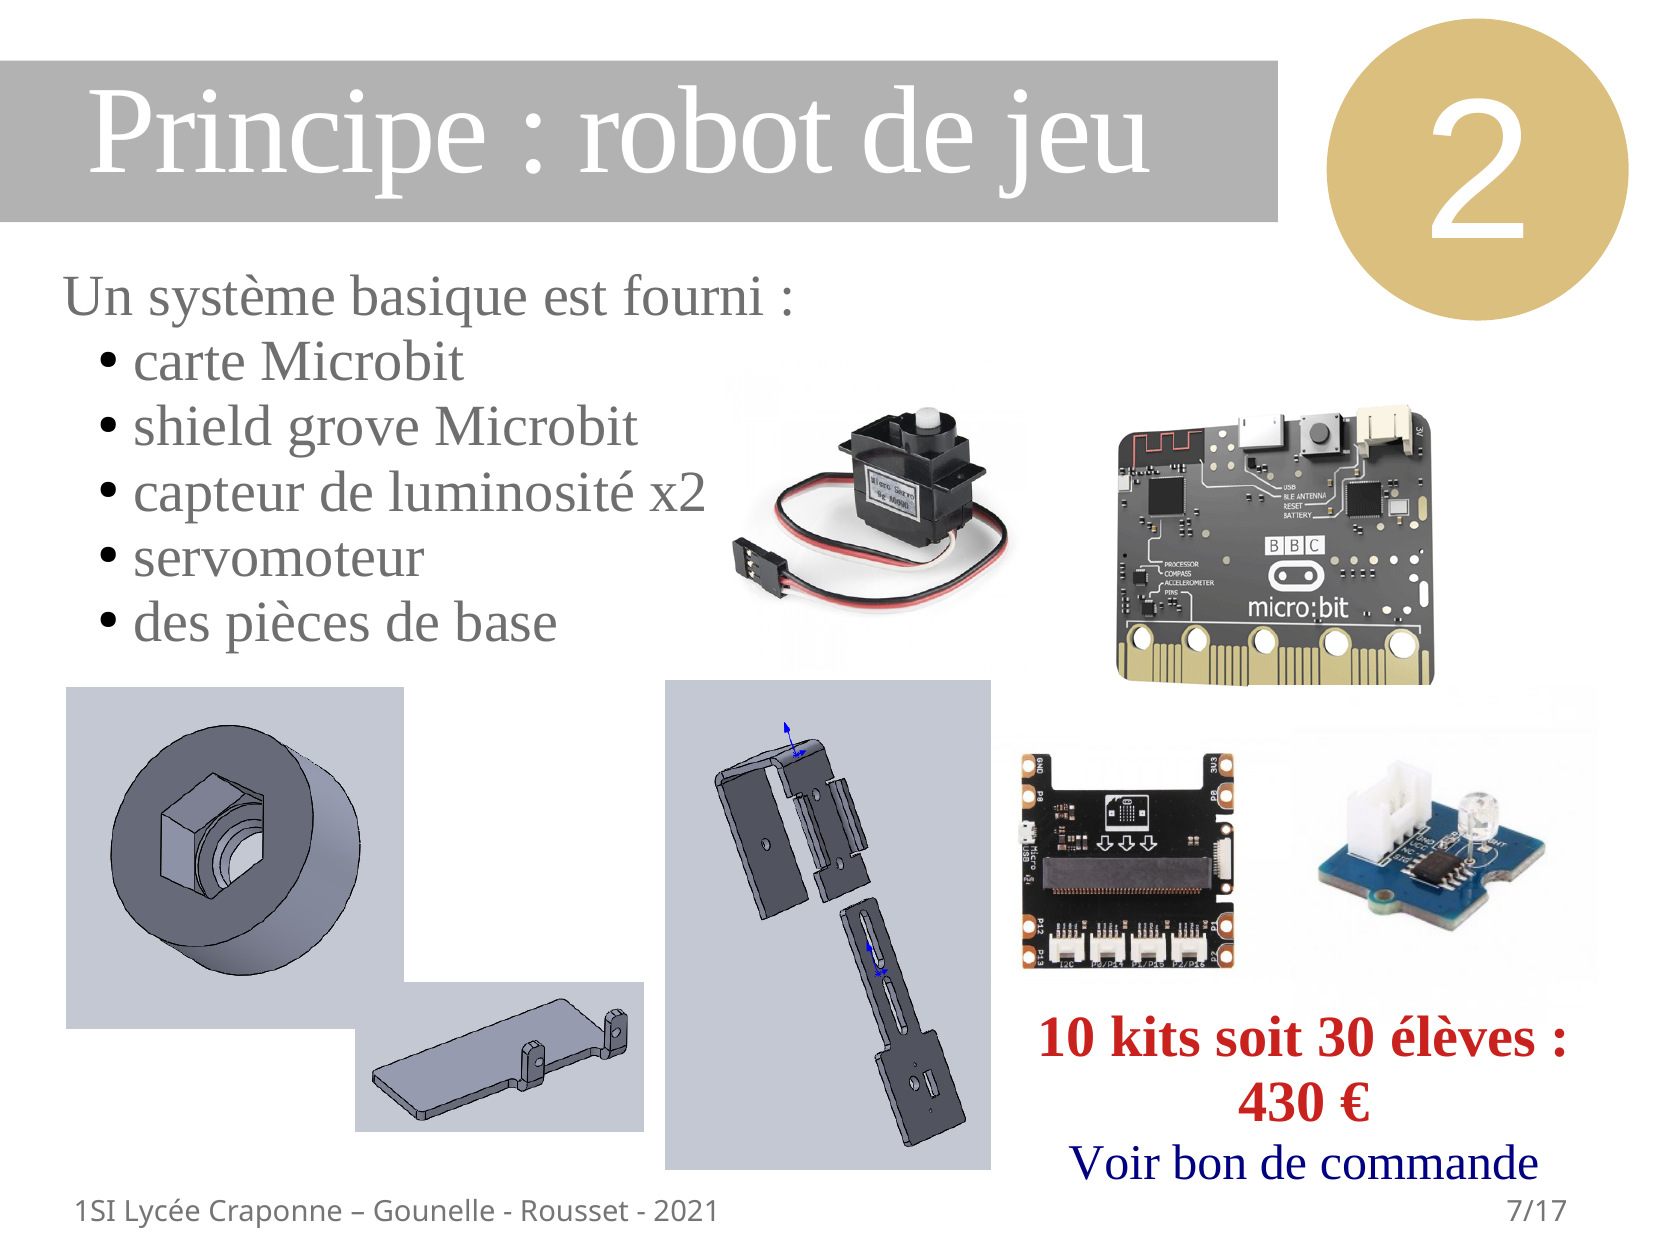

2
Principe : robot de jeu
Un système basique est fourni :
carte Microbit
shield grove Microbit
capteur de luminosité x2
servomoteur
des pièces de base
10 kits soit 30 élèves :
430 €
Voir bon de commande
7